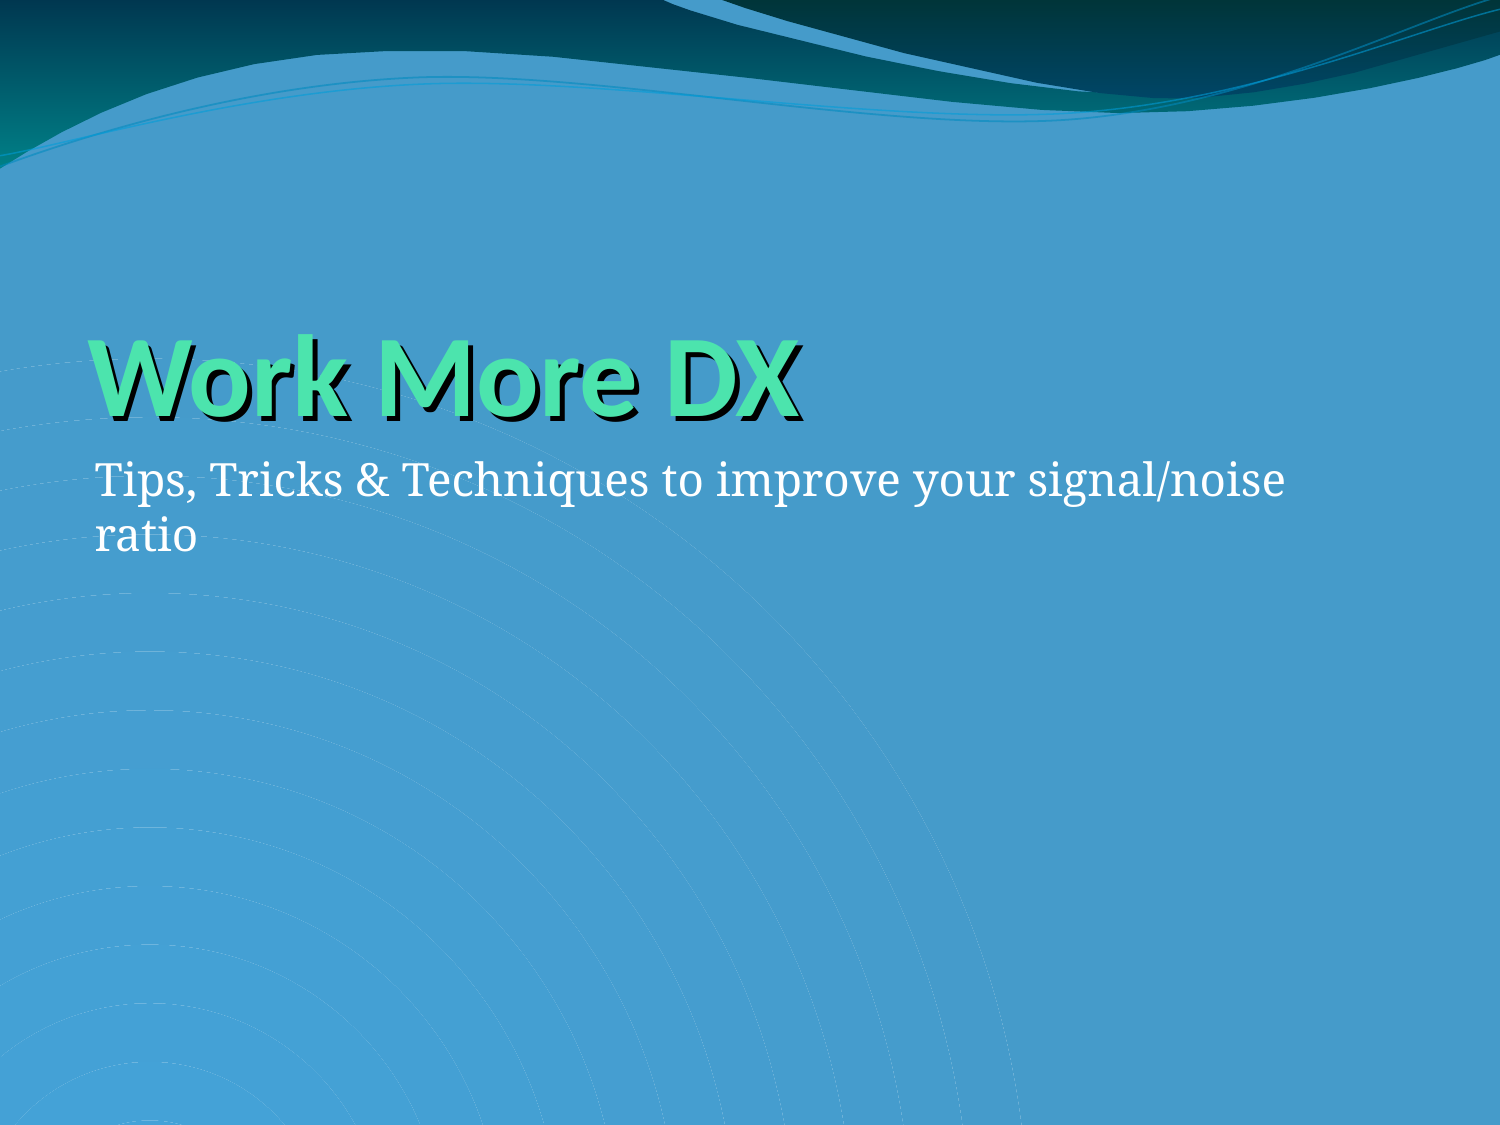

# Work More DX
Tips, Tricks & Techniques to improve your signal/noise ratio